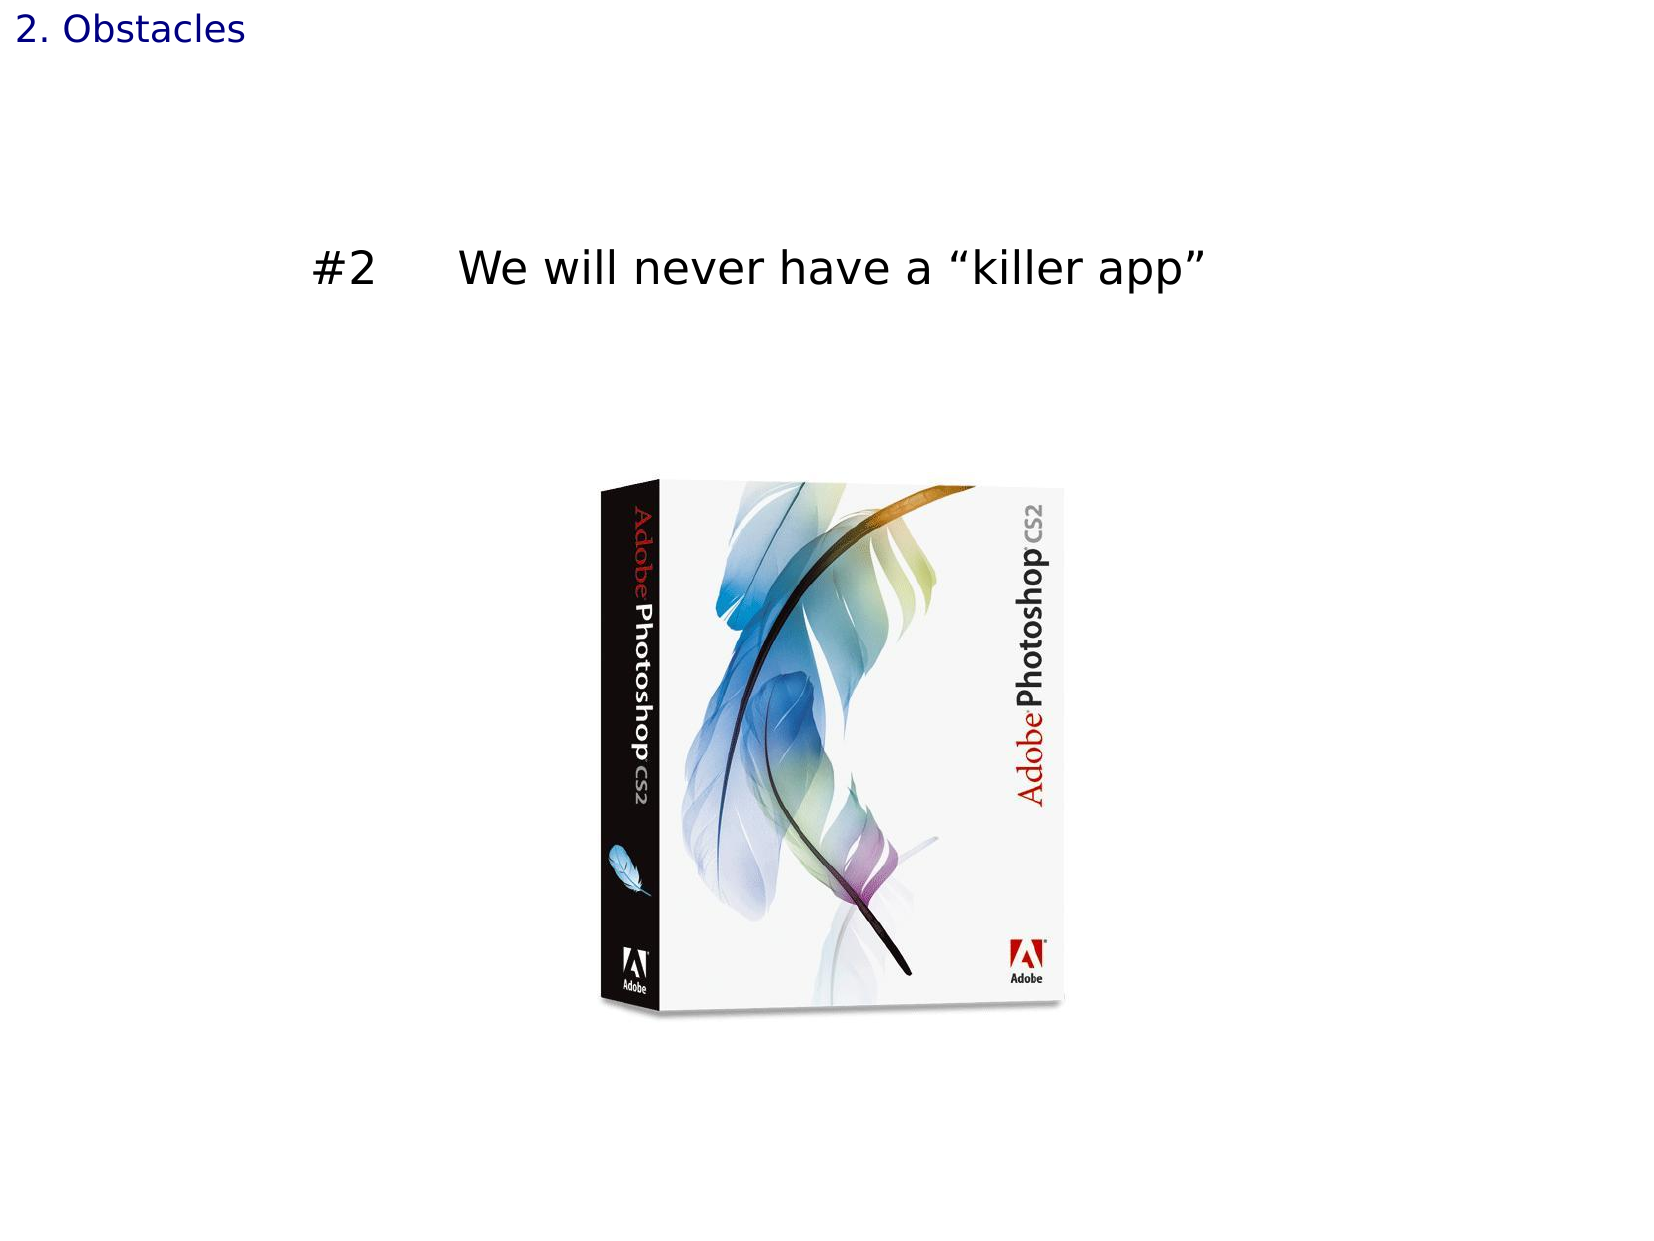

2. Obstacles
#2		We will never have a “killer app”